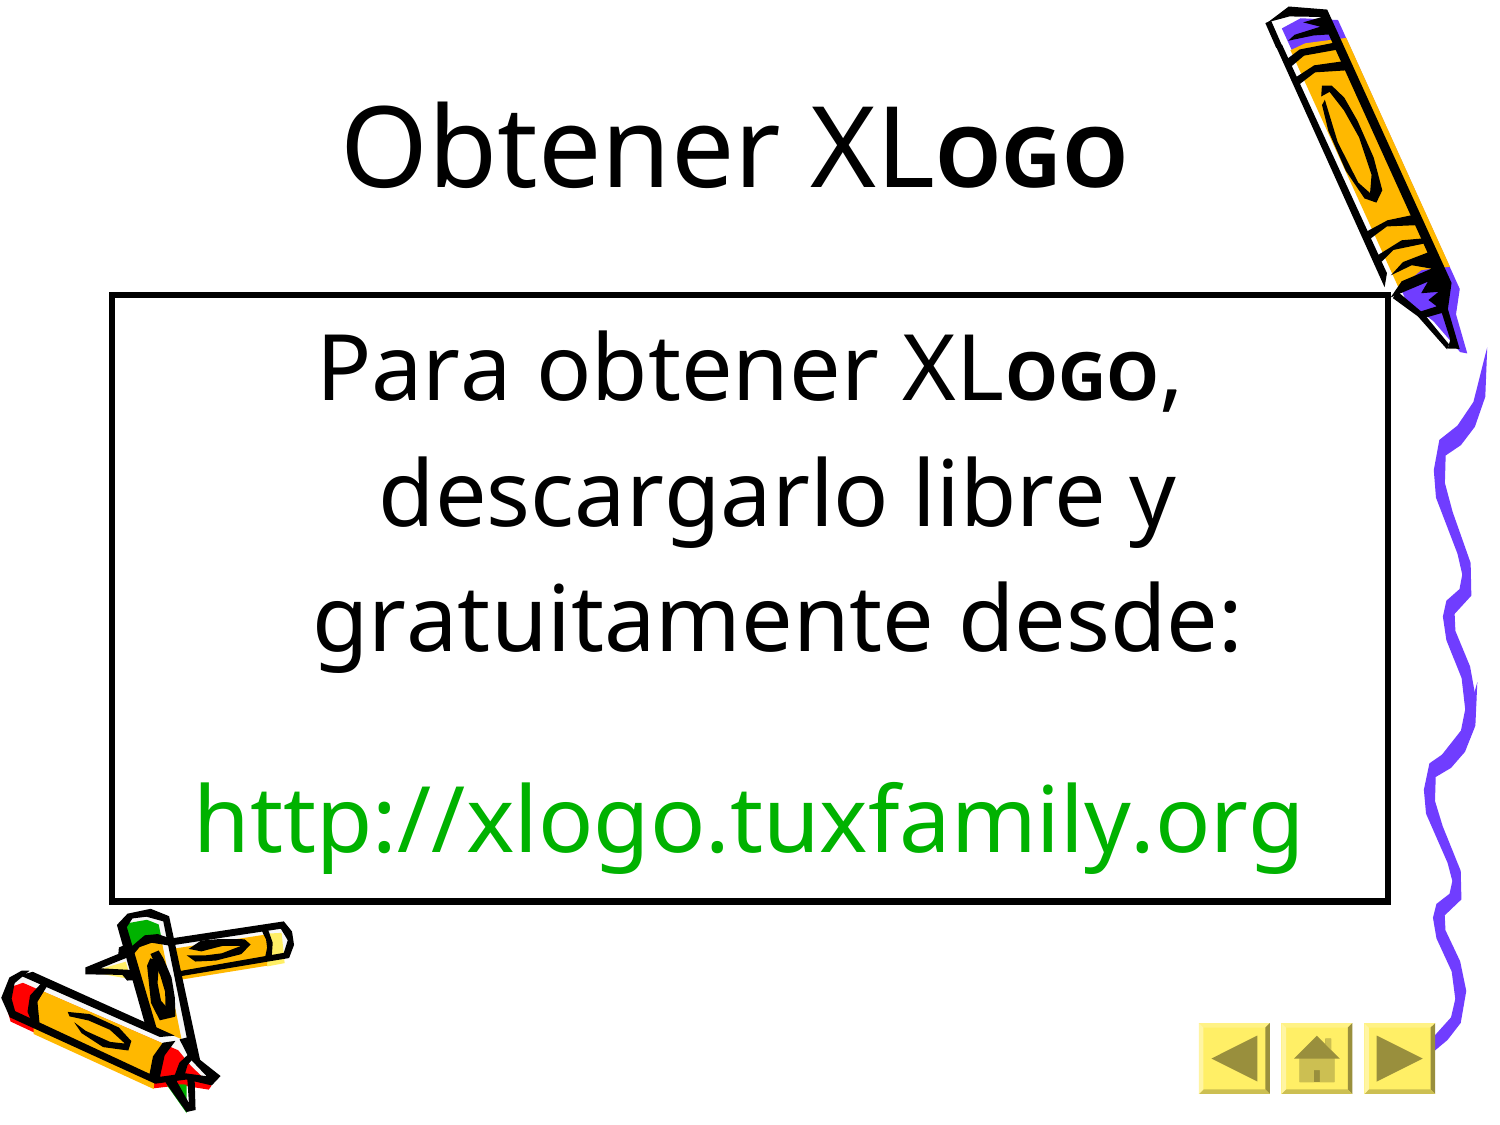

# Obtener XLOGO
Para obtener XLOGO, descargarlo libre y gratuitamente desde:
http://xlogo.tuxfamily.org